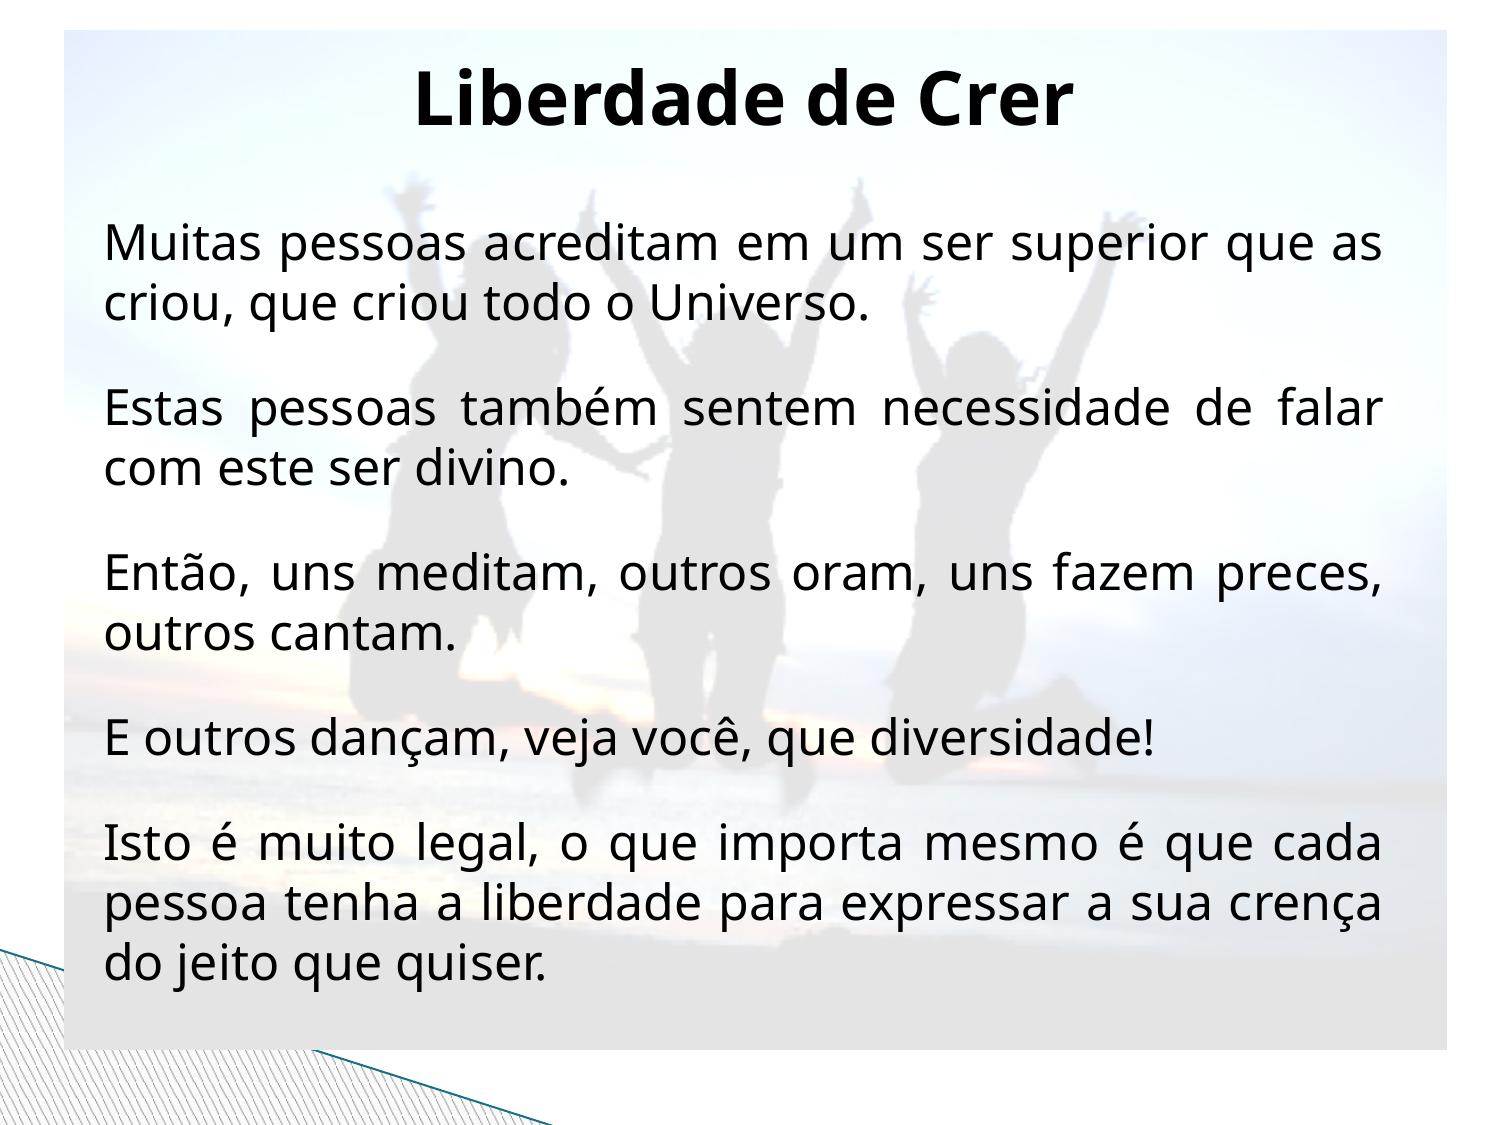

Liberdade de Crer
Muitas pessoas acreditam em um ser superior que as criou, que criou todo o Universo.
Estas pessoas também sentem necessidade de falar com este ser divino.
Então, uns meditam, outros oram, uns fazem preces, outros cantam.
E outros dançam, veja você, que diversidade!
Isto é muito legal, o que importa mesmo é que cada pessoa tenha a liberdade para expressar a sua crença do jeito que quiser.